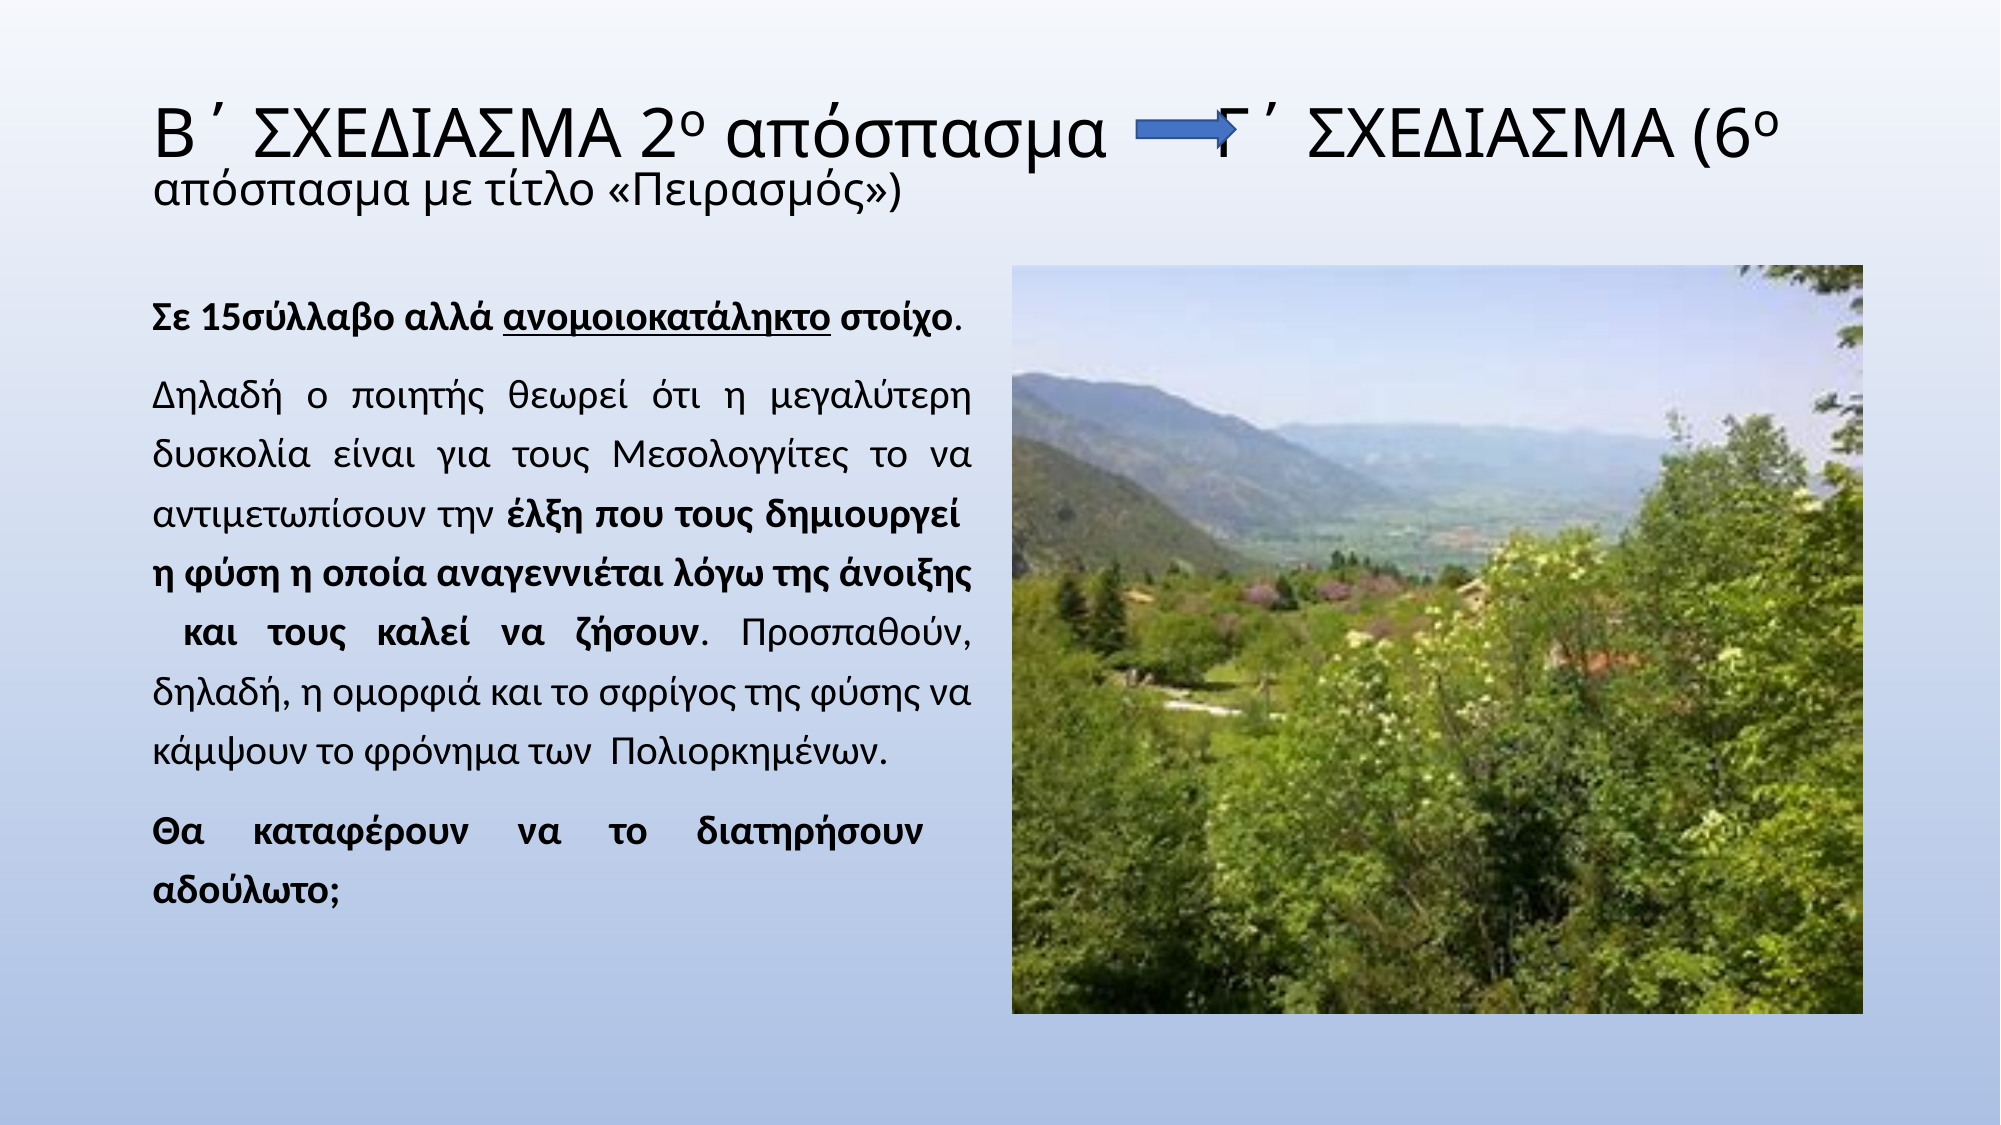

# Β΄ ΣΧΕΔΙΑΣΜΑ 2ο απόσπασμα Γ΄ ΣΧΕΔΙΑΣΜΑ (6ο απόσπασμα με τίτλο «Πειρασμός»)
Σε 15σύλλαβο αλλά ανομοιοκατάληκτο στοίχο.
Δηλαδή ο ποιητής θεωρεί ότι η μεγαλύτερη δυσκολία είναι για τους Μεσολογγίτες το να αντιμετωπίσουν την έλξη που τους δημιουργεί η φύση η οποία αναγεννιέται λόγω της άνοιξης και τους καλεί να ζήσουν. Προσπαθούν, δηλαδή, η ομορφιά και το σφρίγος της φύσης να κάμψουν το φρόνημα των Πολιορκημένων.
Θα καταφέρουν να το διατηρήσουν αδούλωτο;